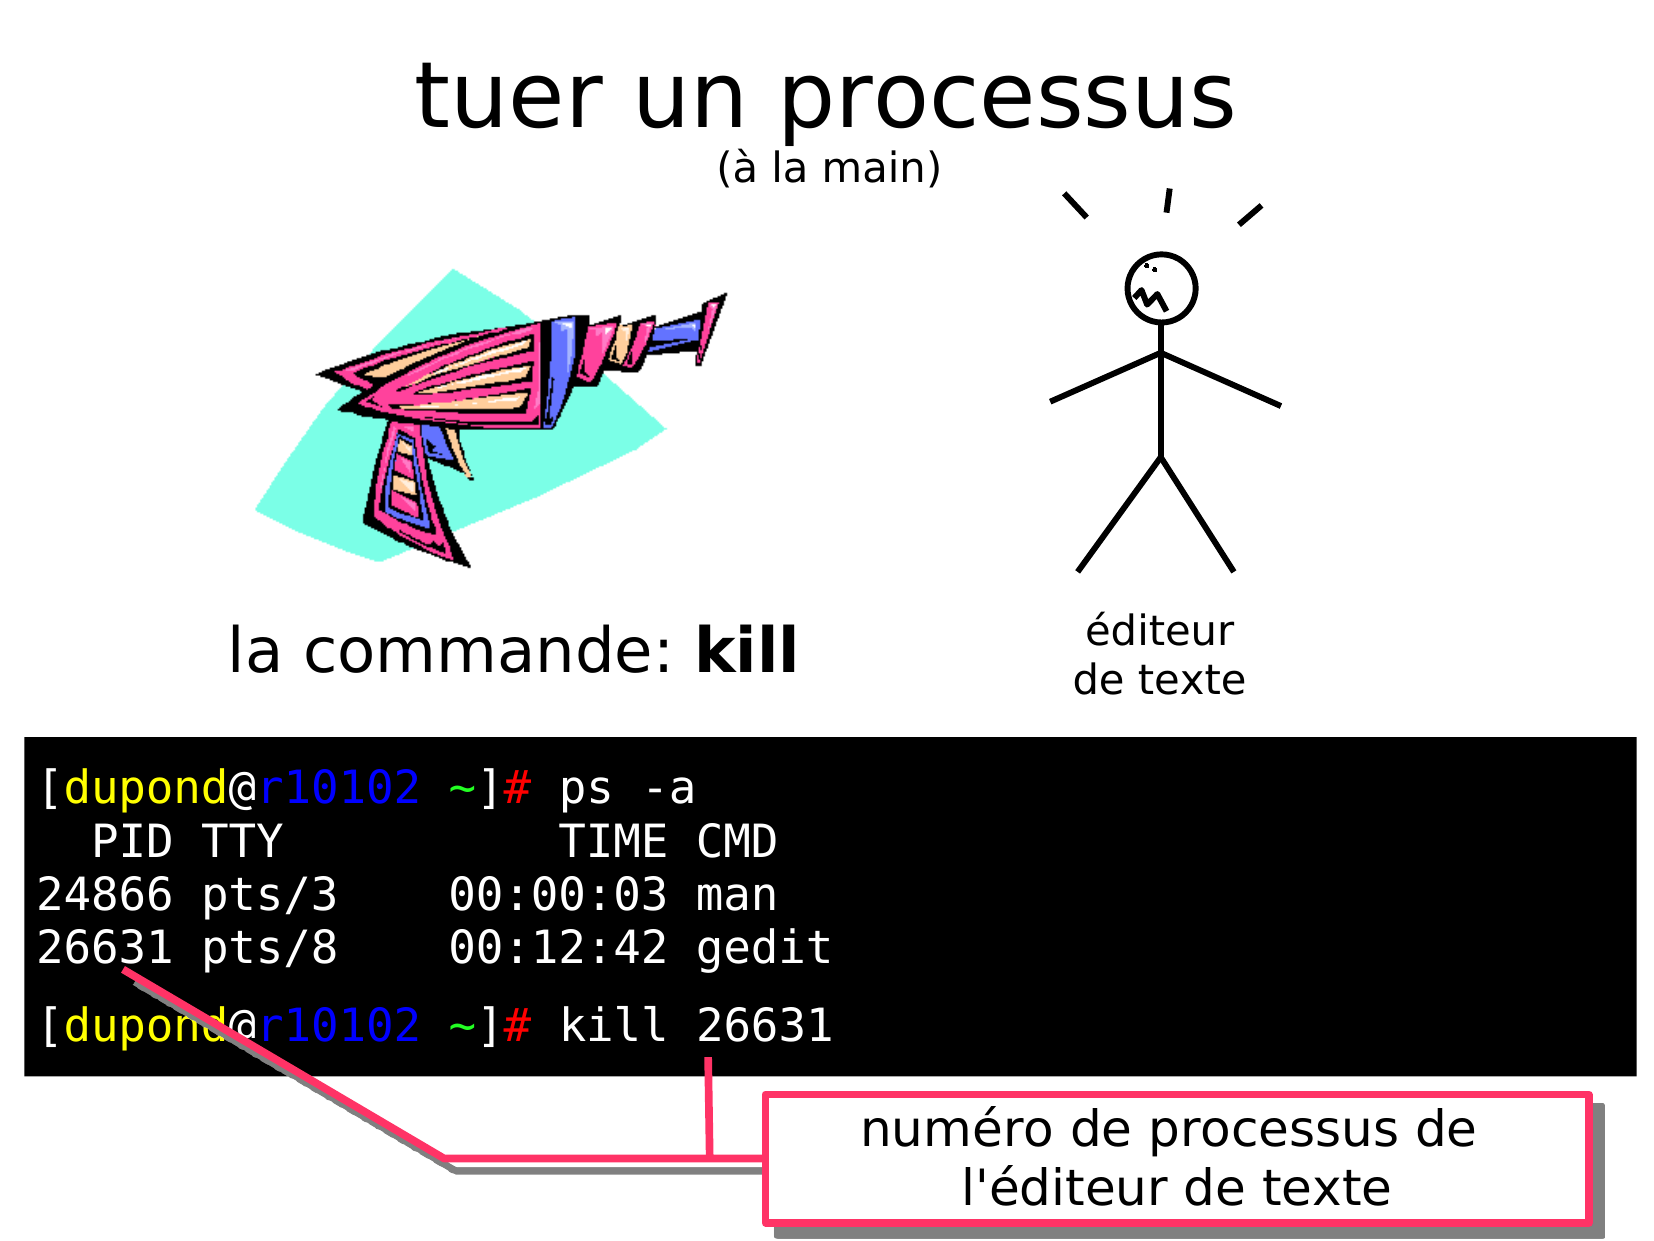

# tuer un processus
(à la main)
éditeur
de texte
la commande: kill
[dupond@r10102 ~]# ps -a
 PID TTY TIME CMD
24866 pts/3 00:00:03 man
26631 pts/8 00:12:42 gedit
[dupond@r10102 ~]# kill 26631